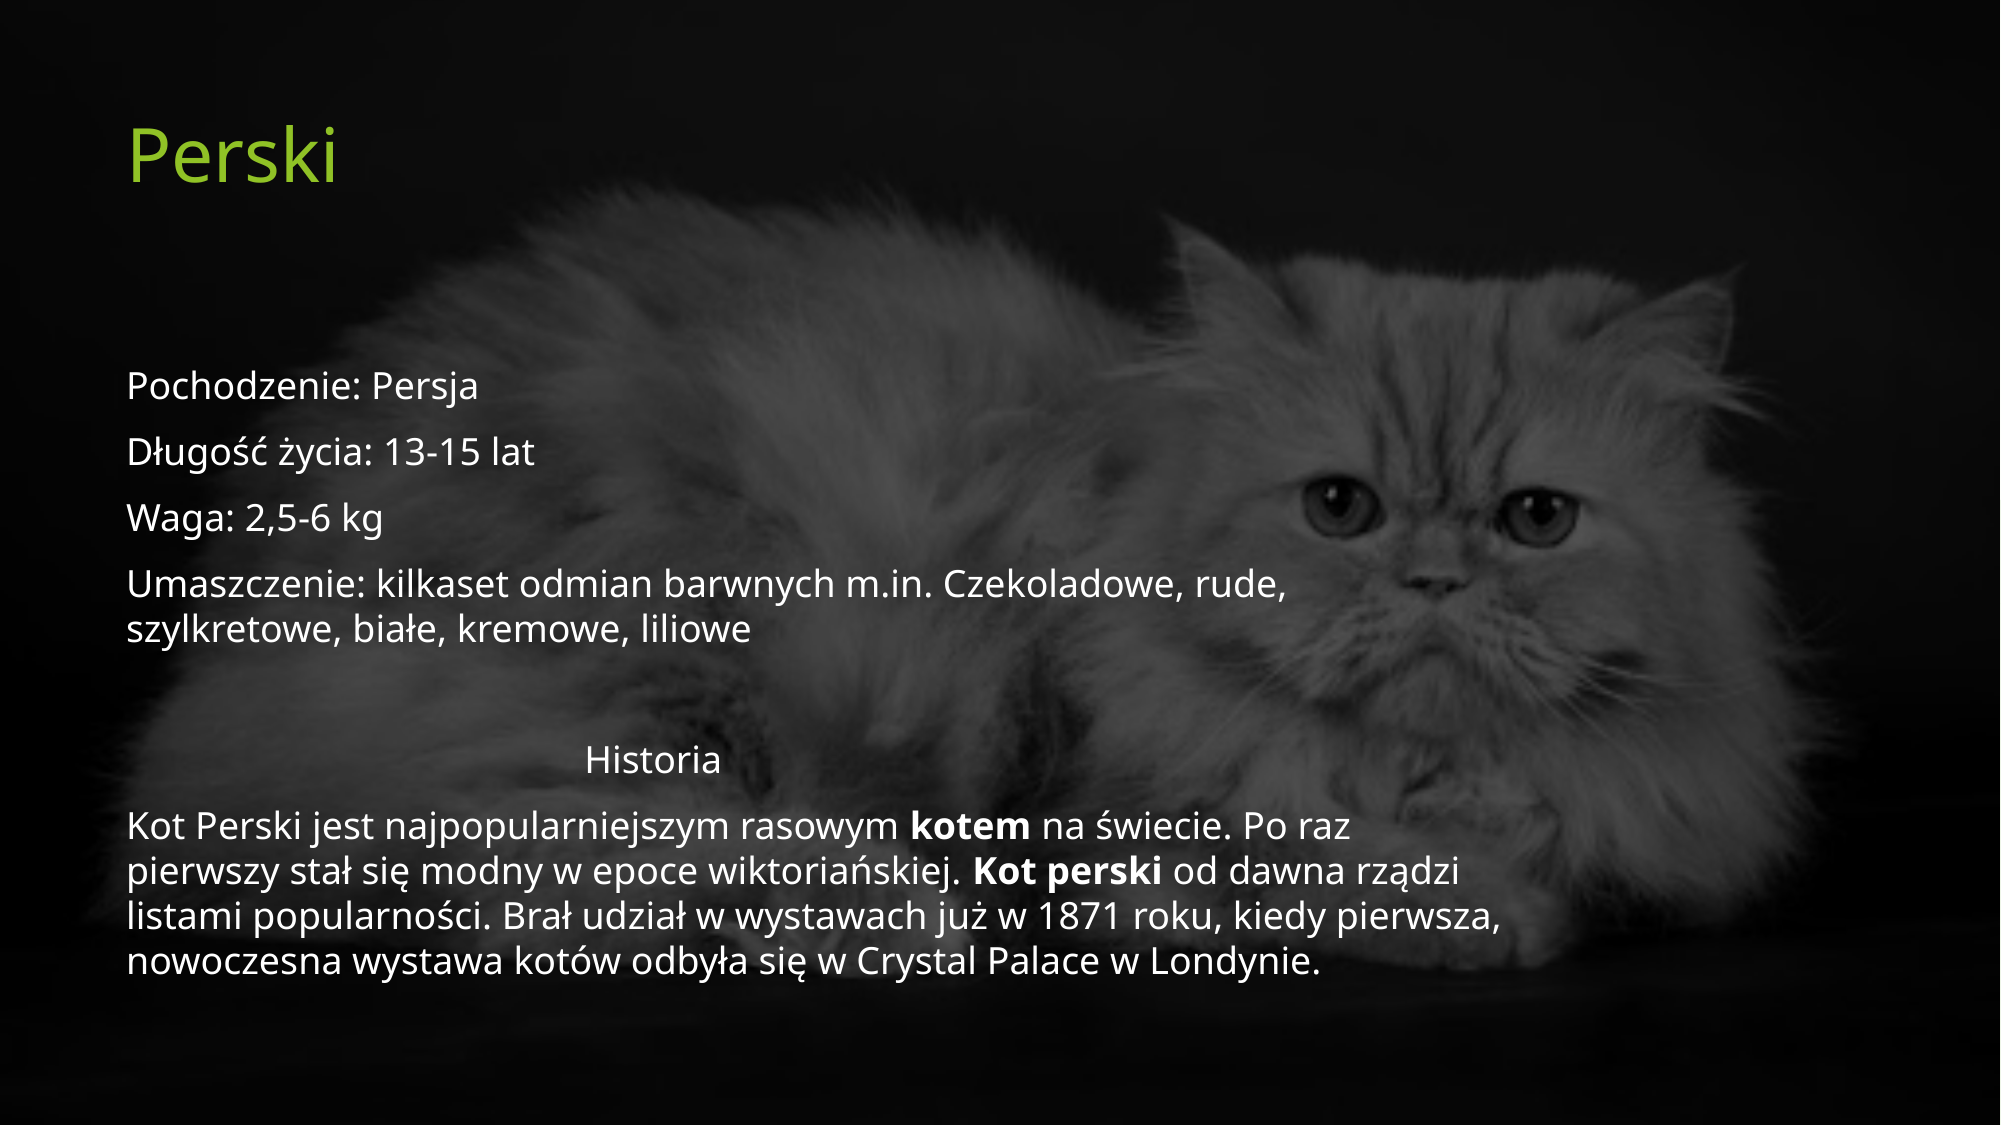

# Perski
Pochodzenie: Persja
Długość życia: 13-15 lat
Waga: 2,5-6 kg
Umaszczenie: kilkaset odmian barwnych m.in. Czekoladowe, rude, szylkretowe, białe, kremowe, liliowe
 Historia
Kot Perski jest najpopularniejszym rasowym kotem na świecie. Po raz pierwszy stał się modny w epoce wiktoriańskiej. Kot perski od dawna rządzi listami popularności. Brał udział w wystawach już w 1871 roku, kiedy pierwsza, nowoczesna wystawa kotów odbyła się w Crystal Palace w Londynie.